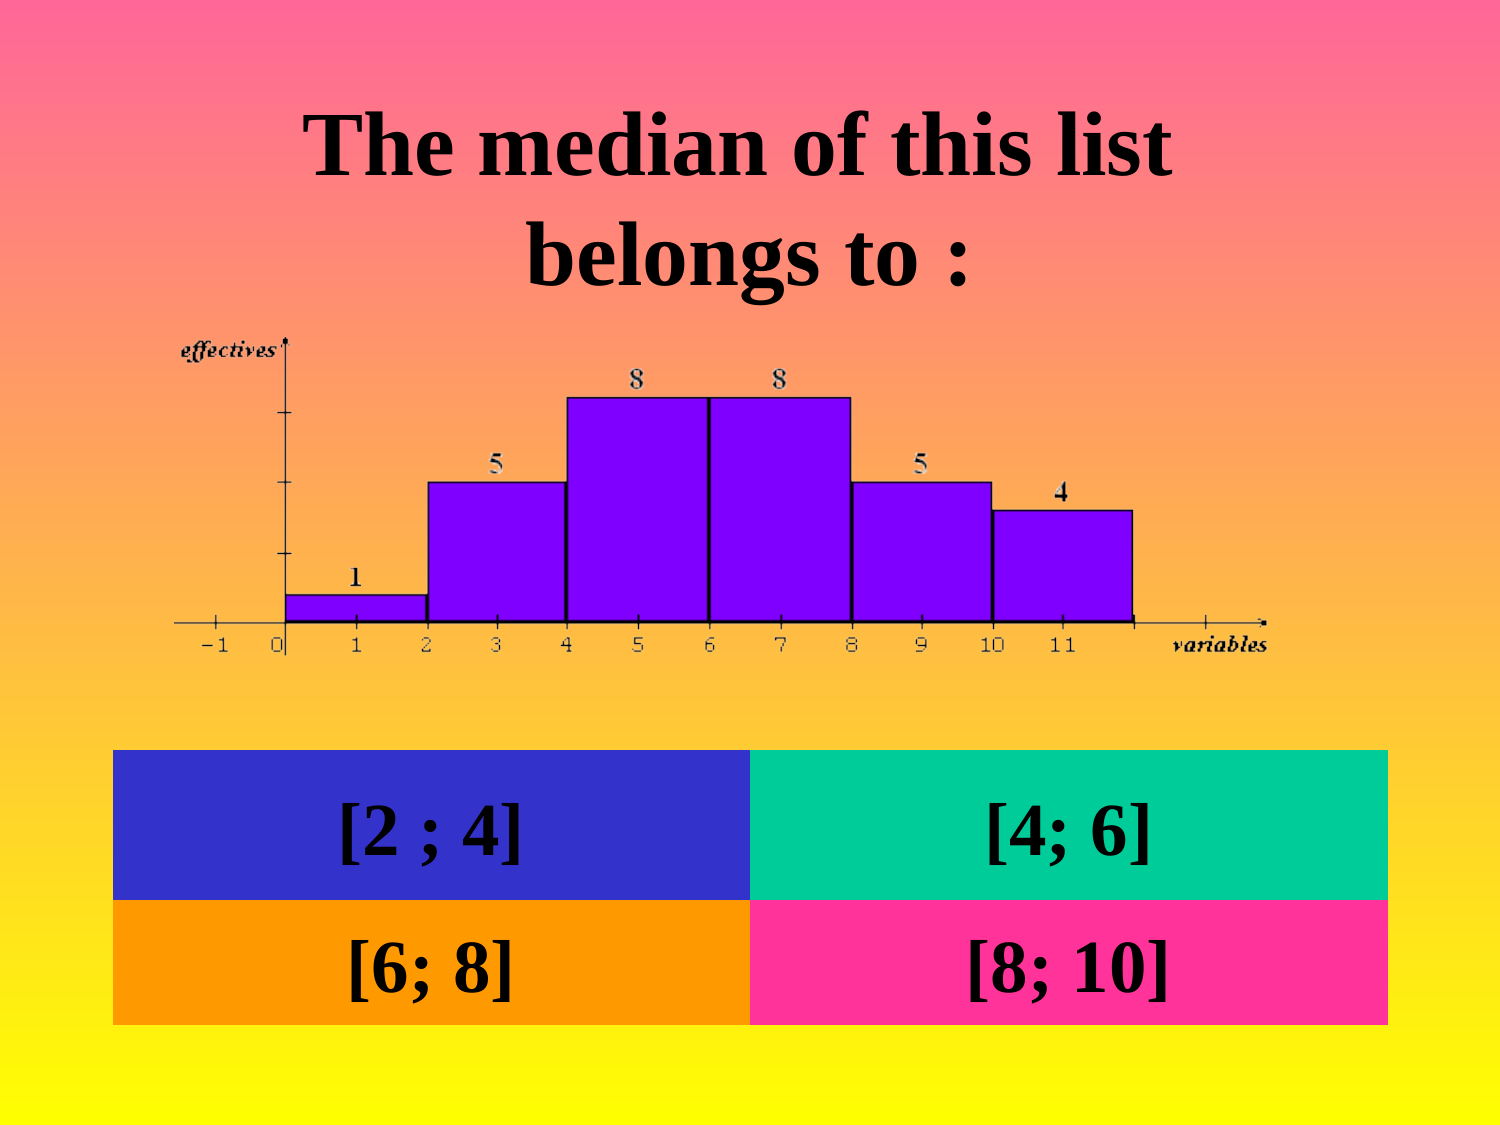

# The median of this list belongs to :
| [2 ; 4] | [4; 6] |
| --- | --- |
| [6; 8] | [8; 10] |